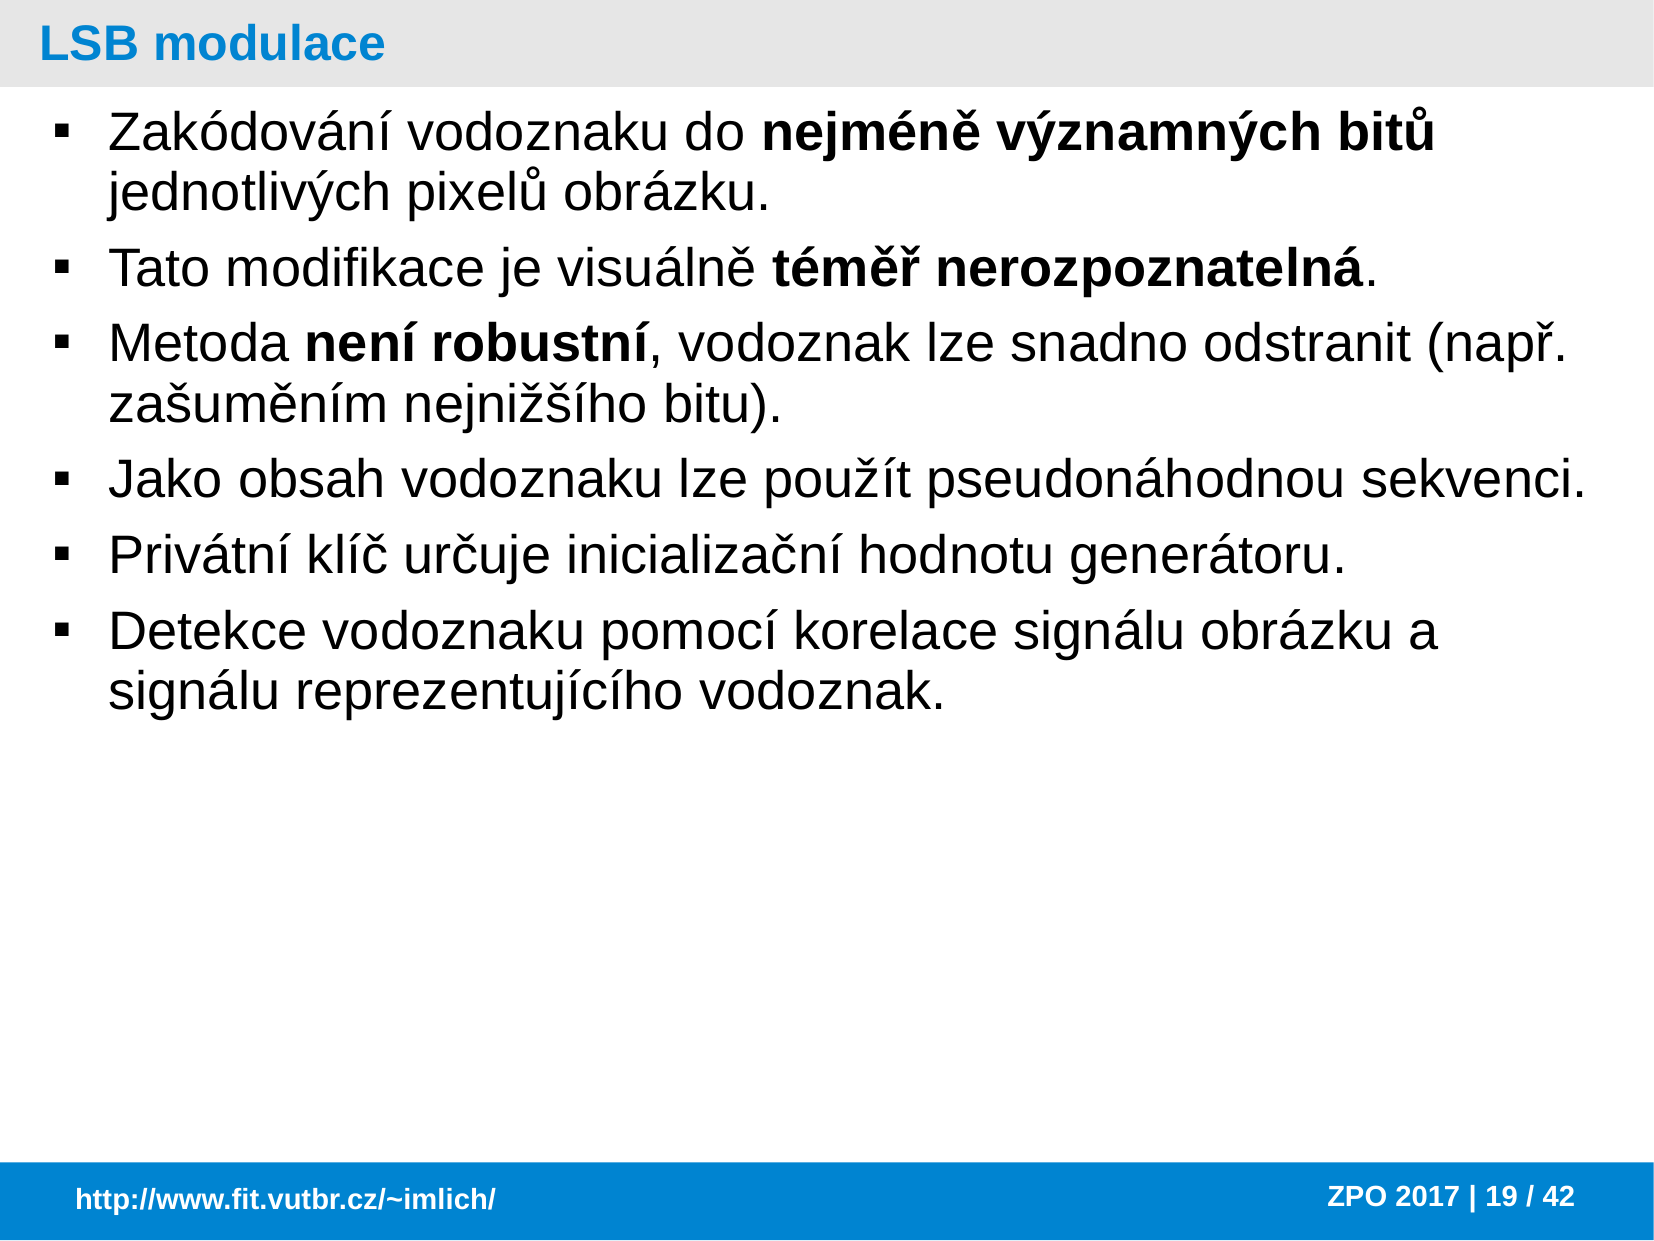

# LSB modulace
Zakódování vodoznaku do nejméně významných bitů jednotlivých pixelů obrázku.
Tato modifikace je visuálně téměř nerozpoznatelná.
Metoda není robustní, vodoznak lze snadno odstranit (např. zašuměním nejnižšího bitu).
Jako obsah vodoznaku lze použít pseudonáhodnou sekvenci.
Privátní klíč určuje inicializační hodnotu generátoru.
Detekce vodoznaku pomocí korelace signálu obrázku a signálu reprezentujícího vodoznak.